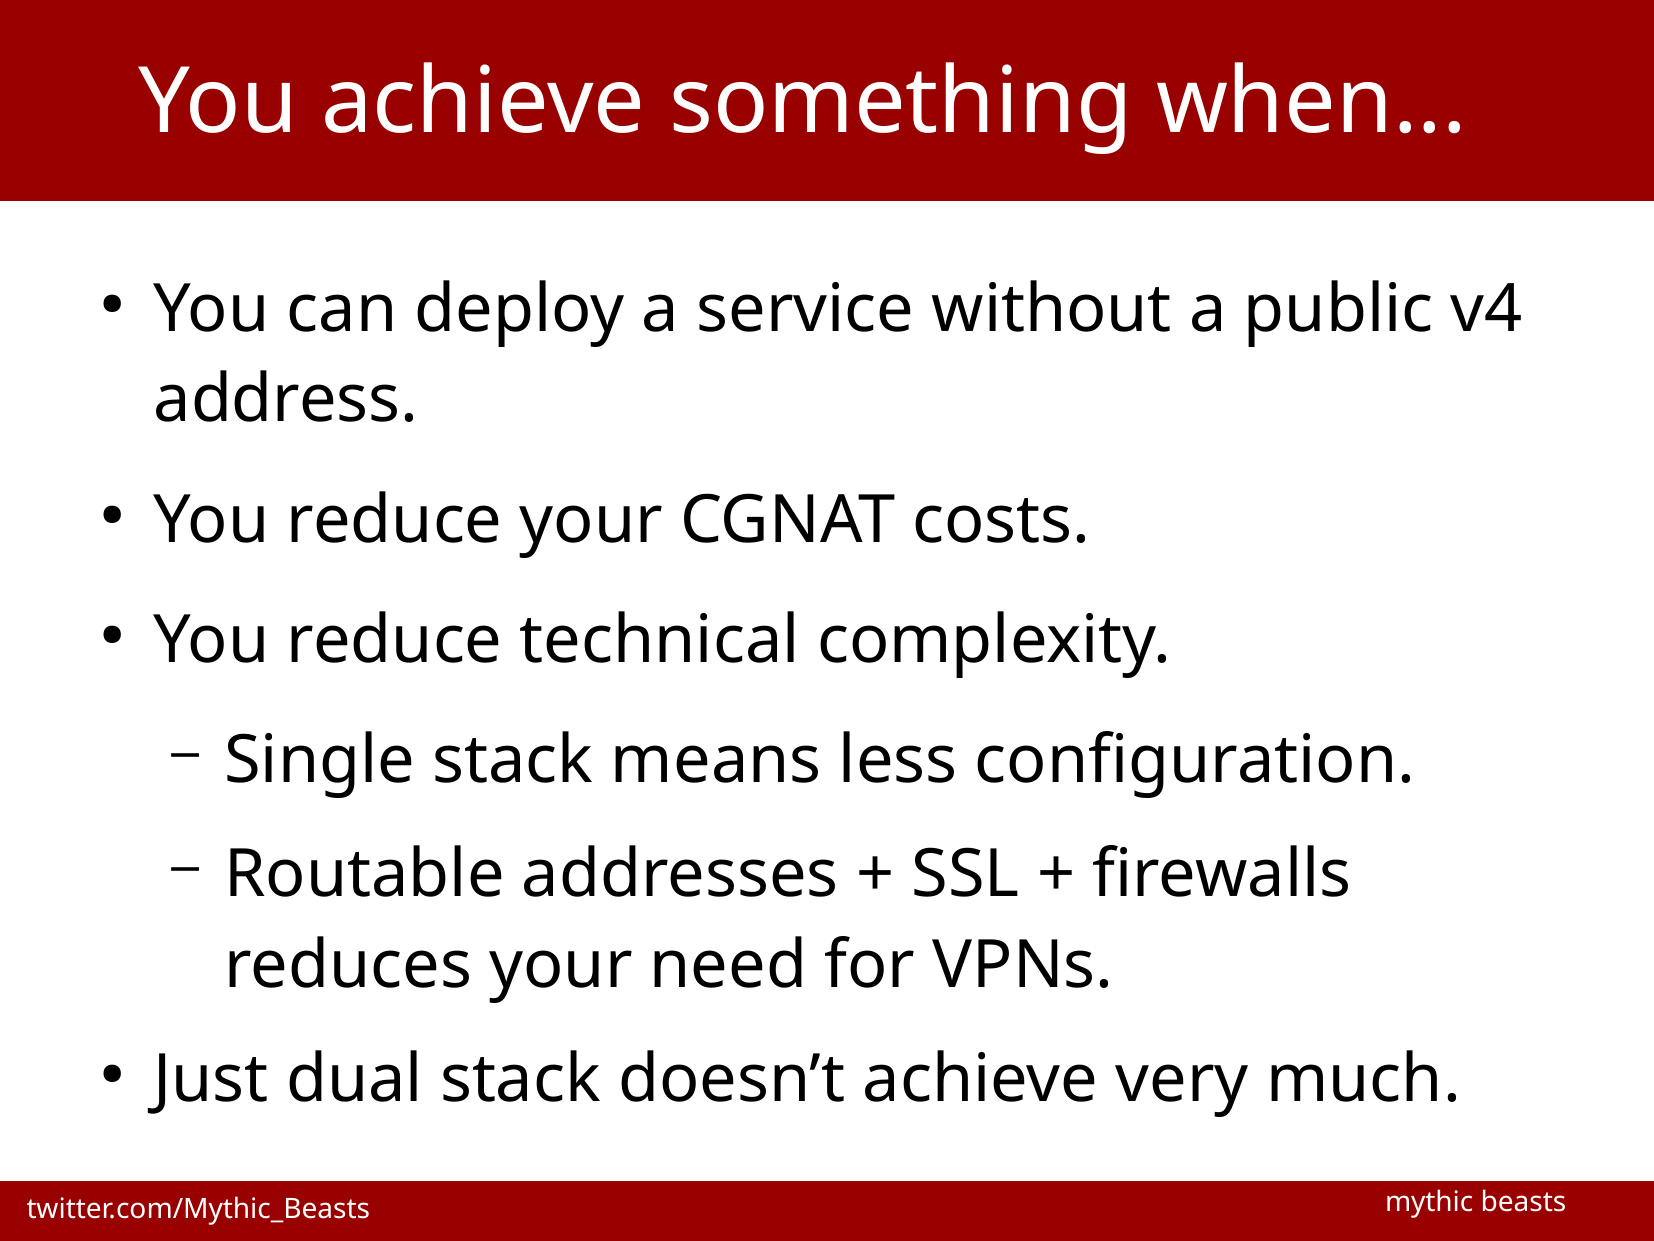

# You achieve something when...
You can deploy a service without a public v4 address.
You reduce your CGNAT costs.
You reduce technical complexity.
Single stack means less configuration.
Routable addresses + SSL + firewalls reduces your need for VPNs.
Just dual stack doesn’t achieve very much.